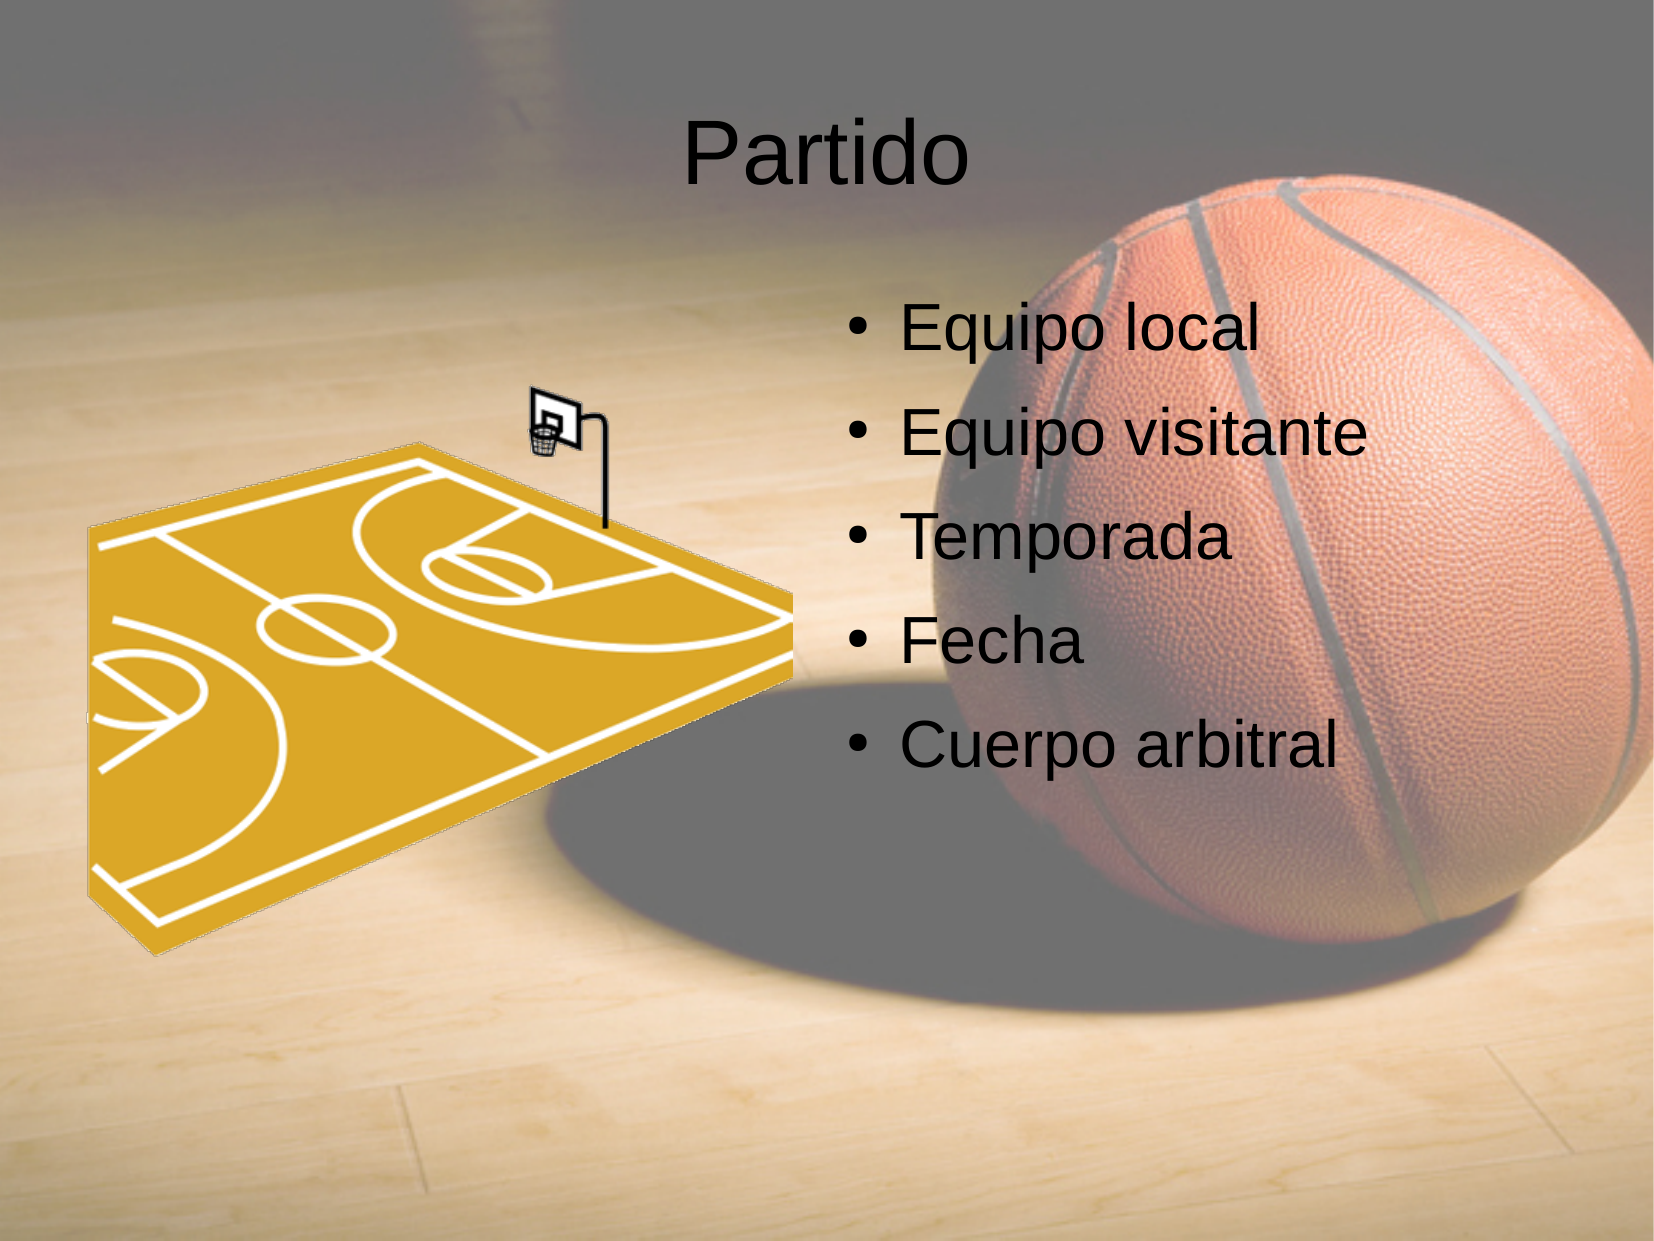

# Partido
Equipo local
Equipo visitante
Temporada
Fecha
Cuerpo arbitral